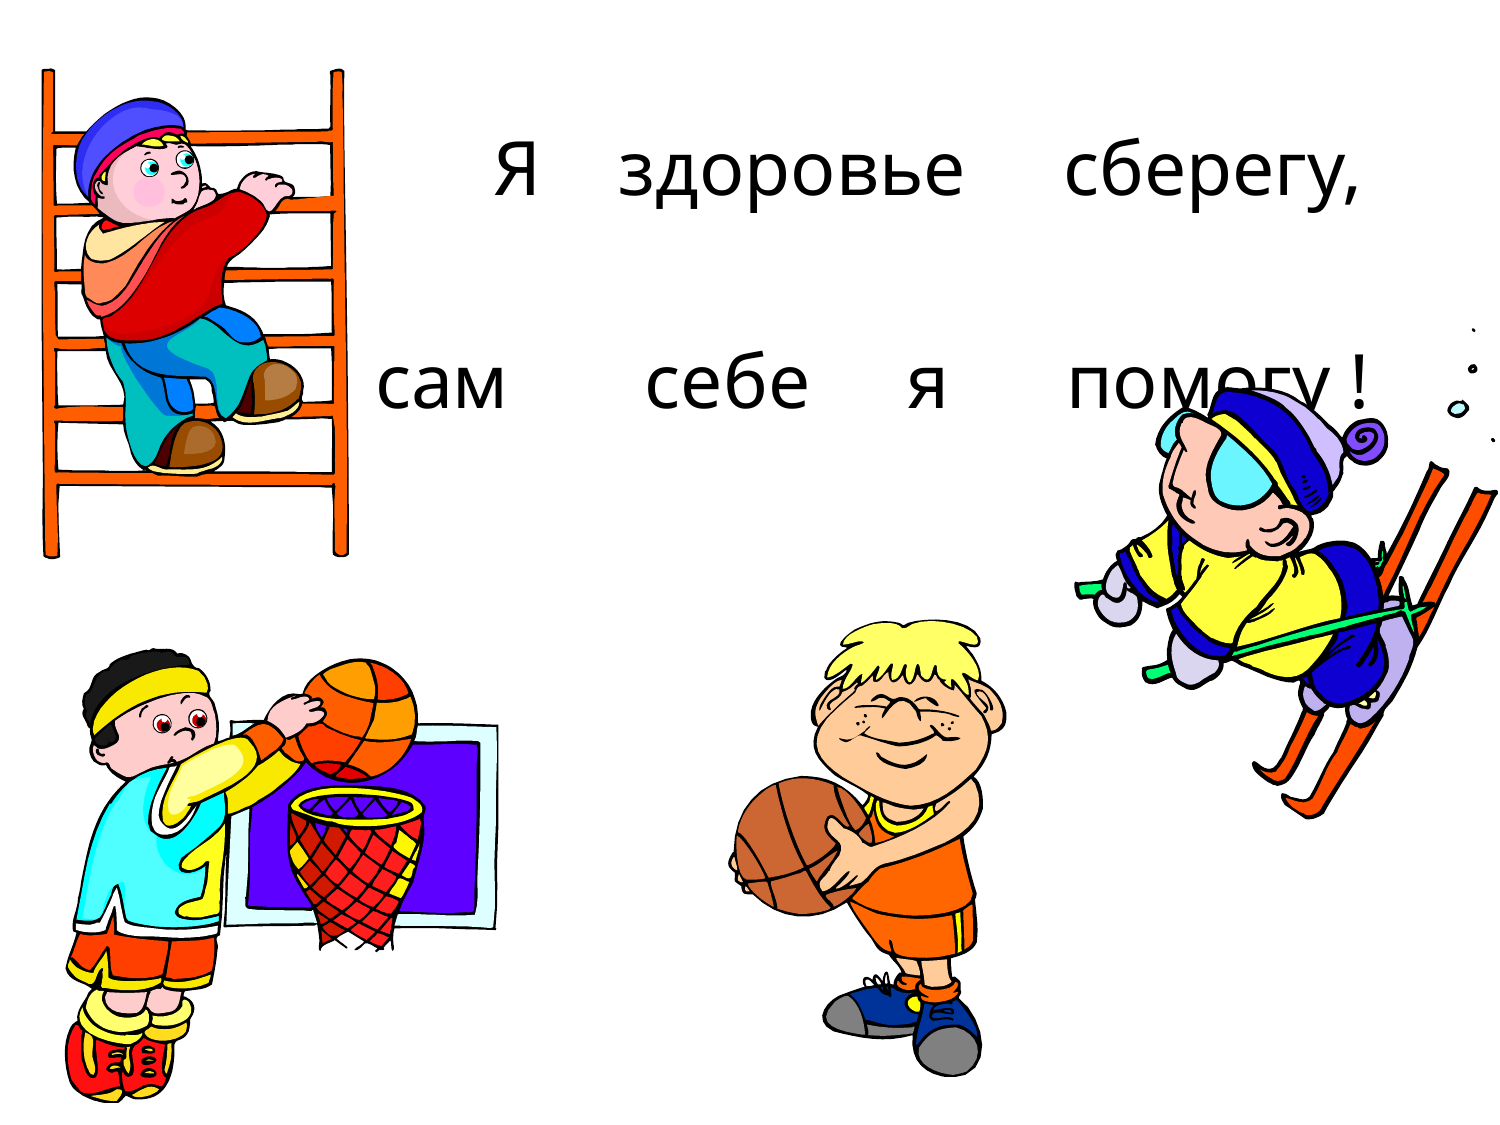

Я здоровье сберегу,
сам себе я помогу !
#